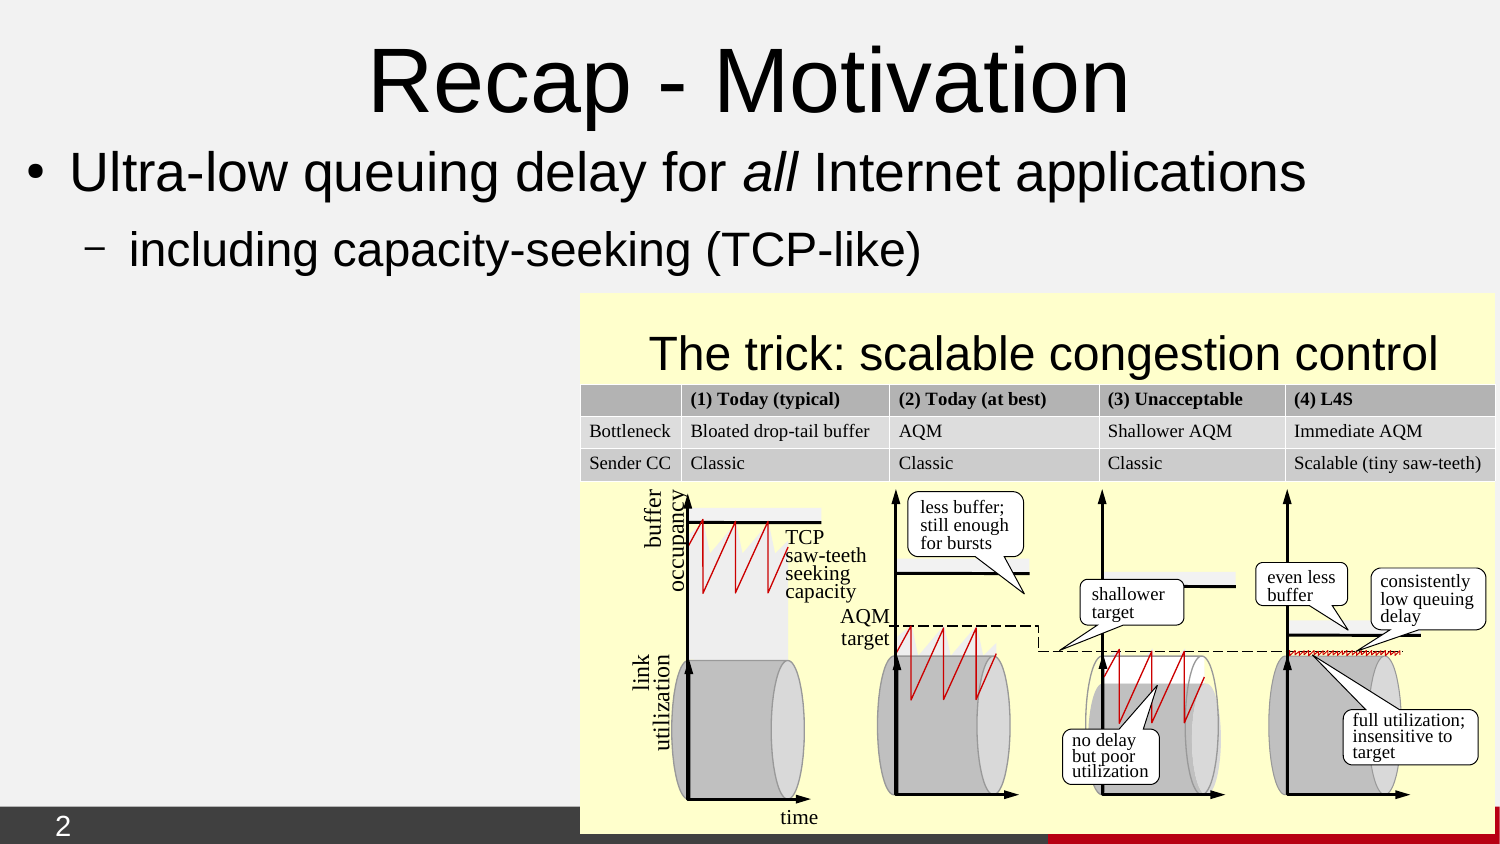

# Recap - Motivation
Ultra-low queuing delay for all Internet applications
including capacity-seeking (TCP-like)
2